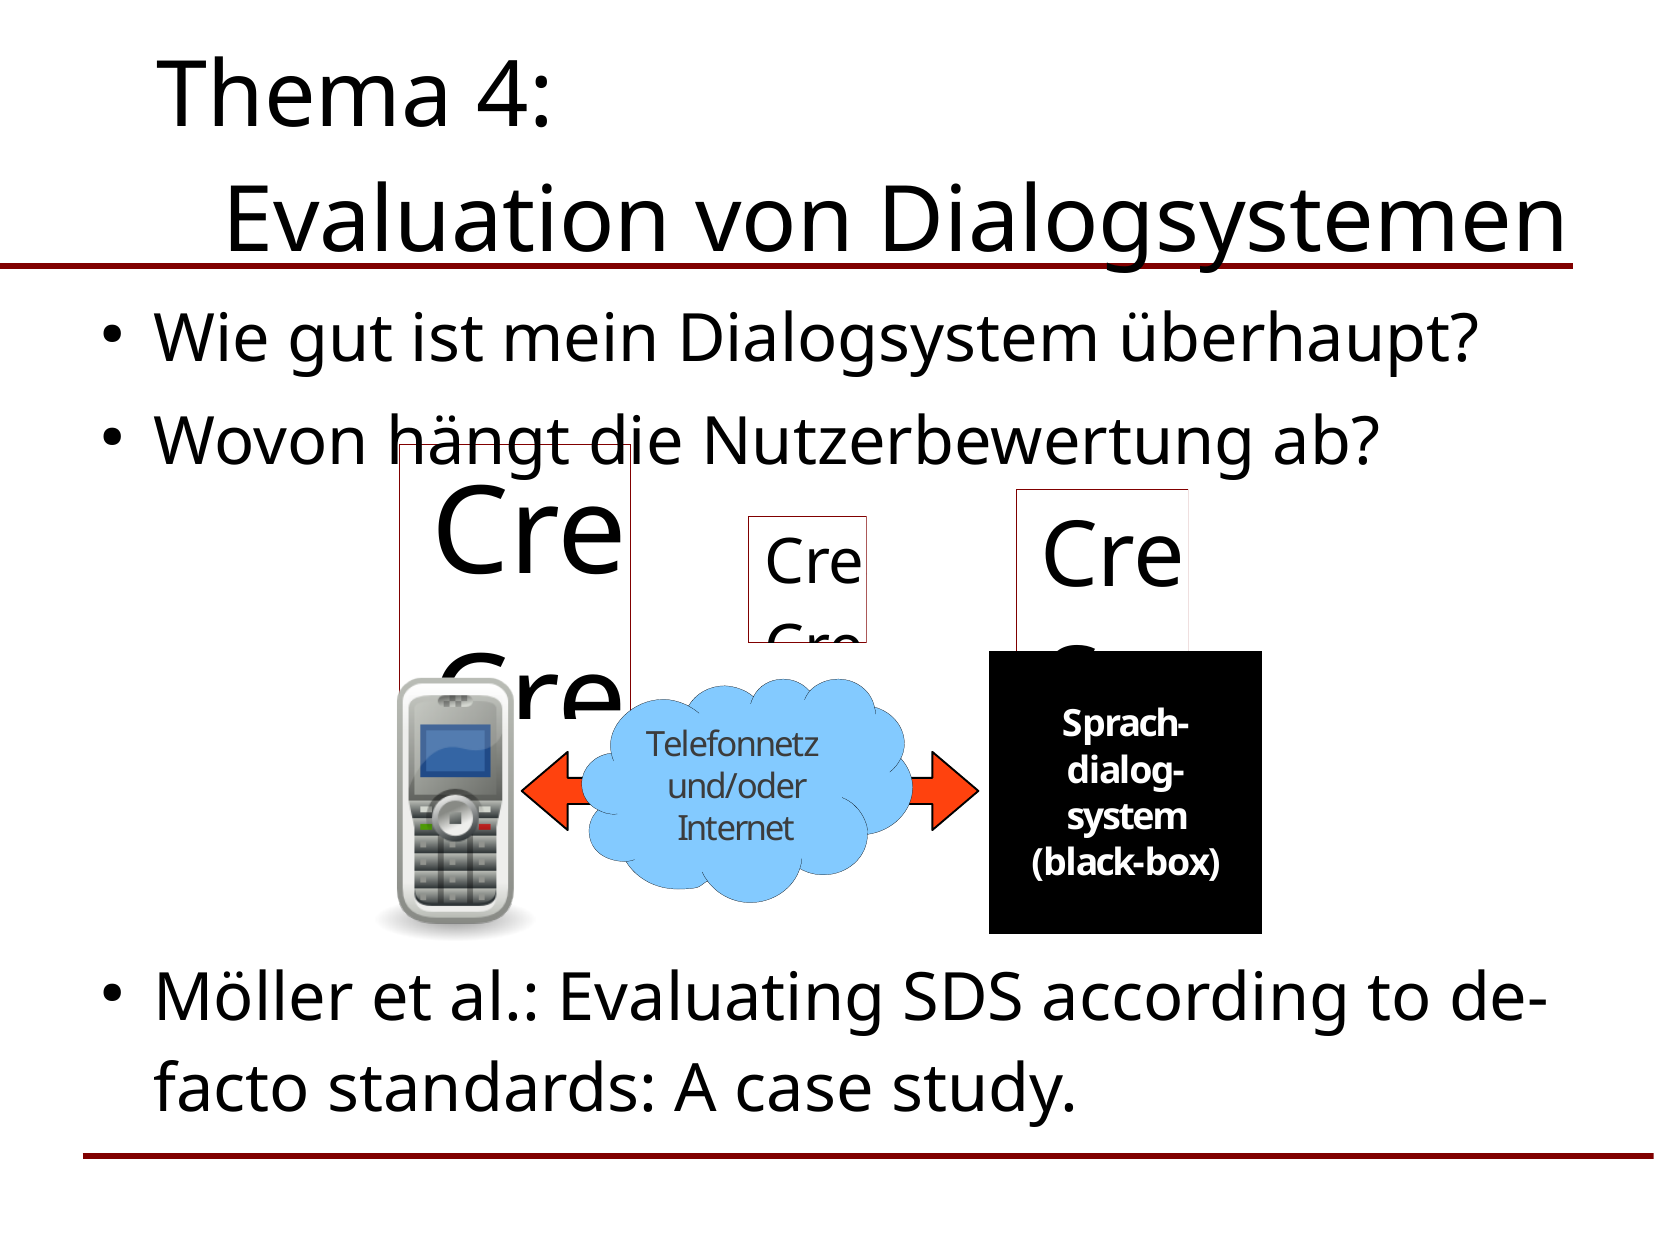

# Thema 4: Evaluation von Dialogsystemen
Wie gut ist mein Dialogsystem überhaupt?
Wovon hängt die Nutzerbewertung ab?
Möller et al.: Evaluating SDS according to de-facto standards: A case study.